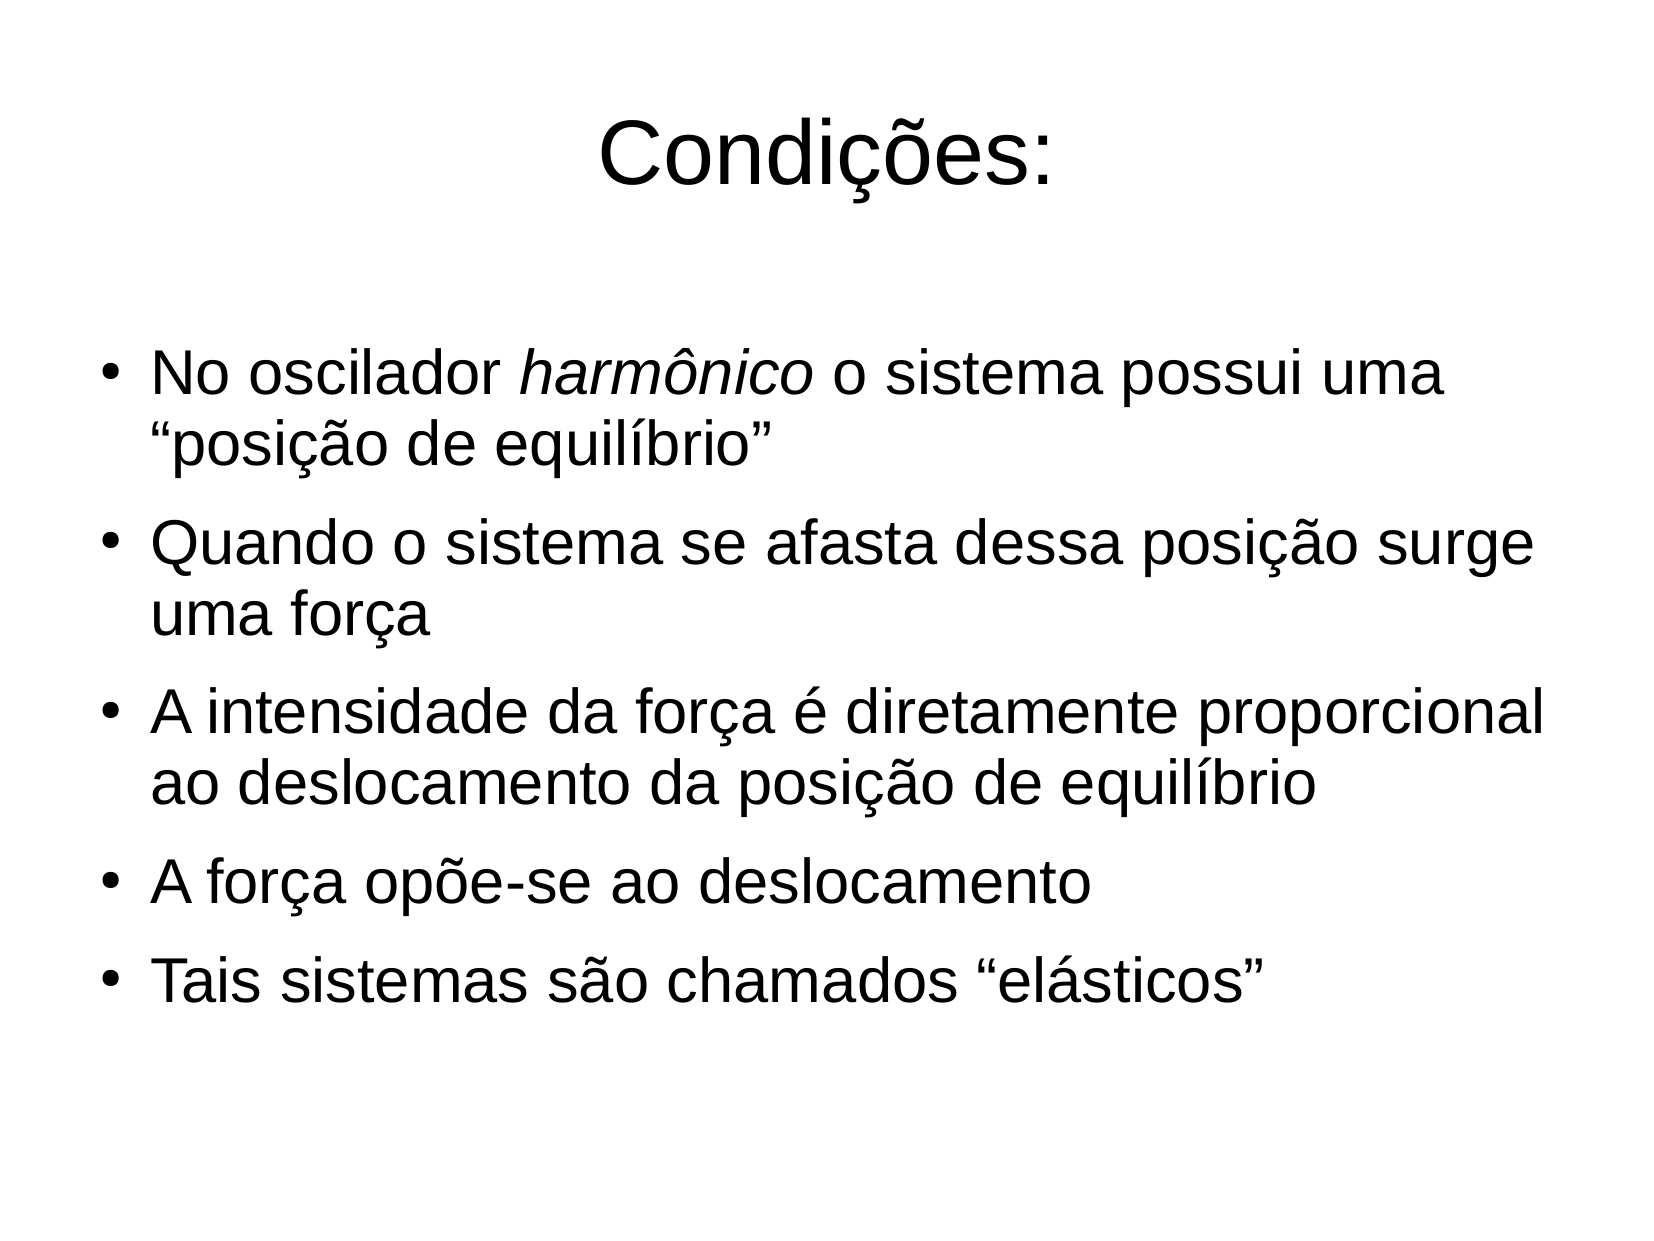

# Condições:
No oscilador harmônico o sistema possui uma “posição de equilíbrio”
Quando o sistema se afasta dessa posição surge uma força
A intensidade da força é diretamente proporcional ao deslocamento da posição de equilíbrio
A força opõe-se ao deslocamento
Tais sistemas são chamados “elásticos”